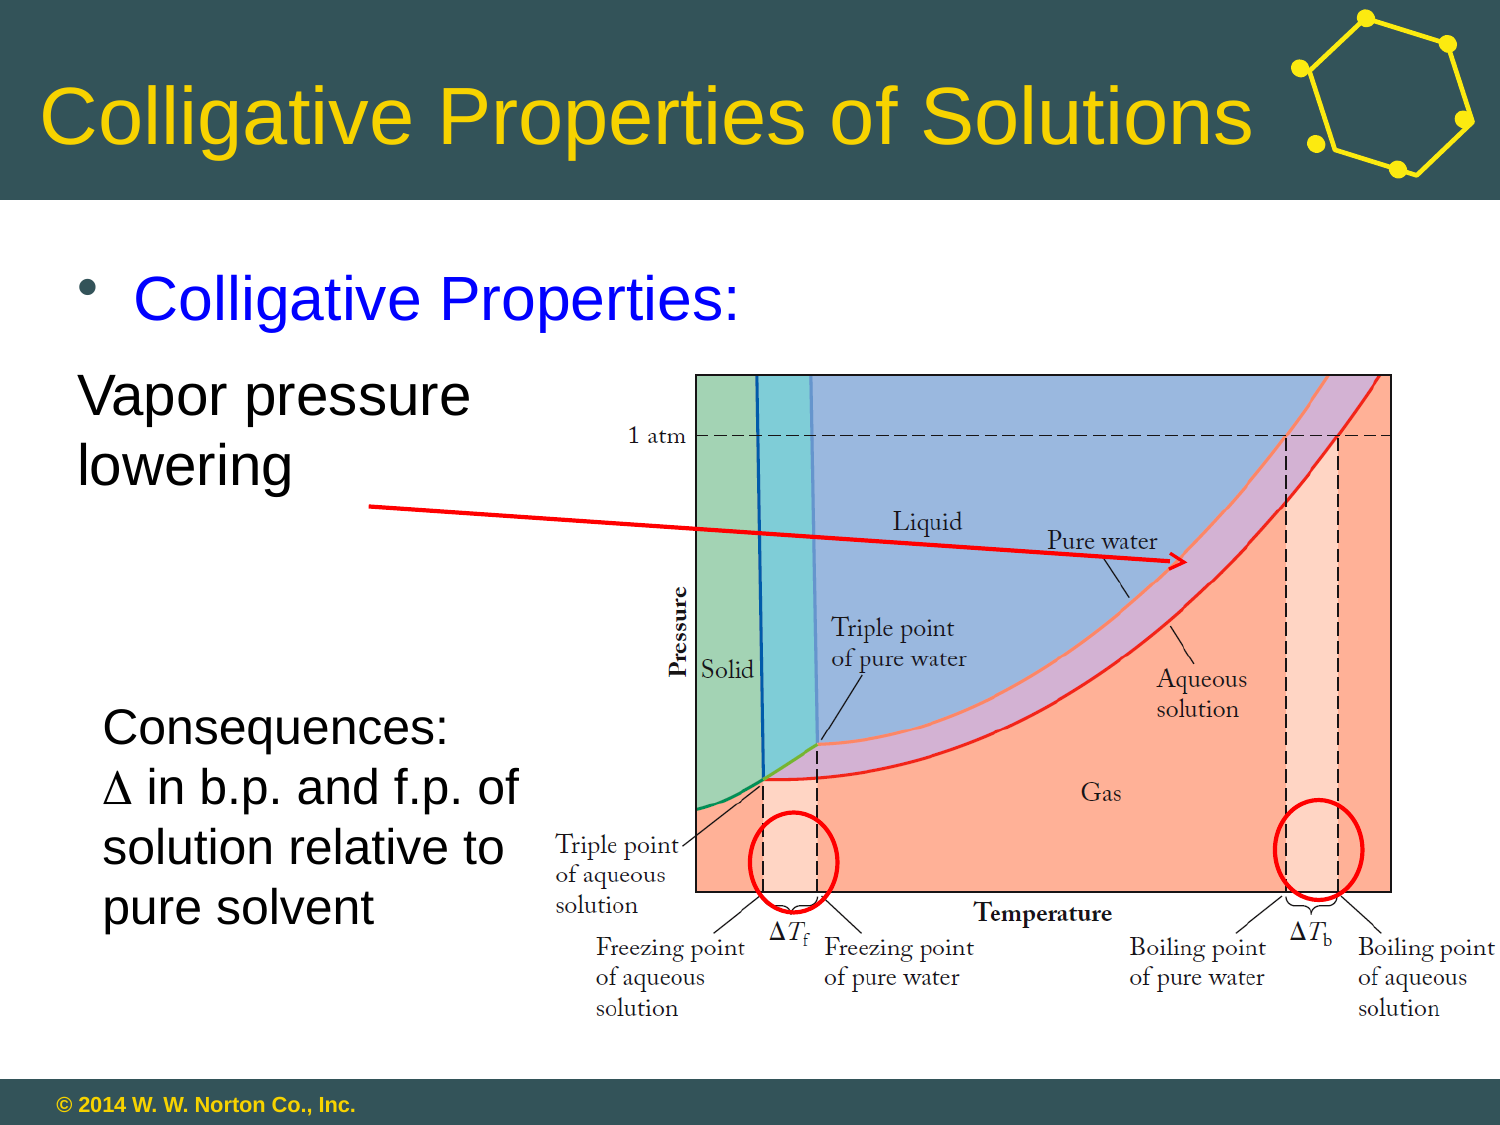

# Colligative Properties of Solutions
Colligative Properties:
Vapor pressure lowering
Consequences:
 in b.p. and f.p. of solution relative to pure solvent